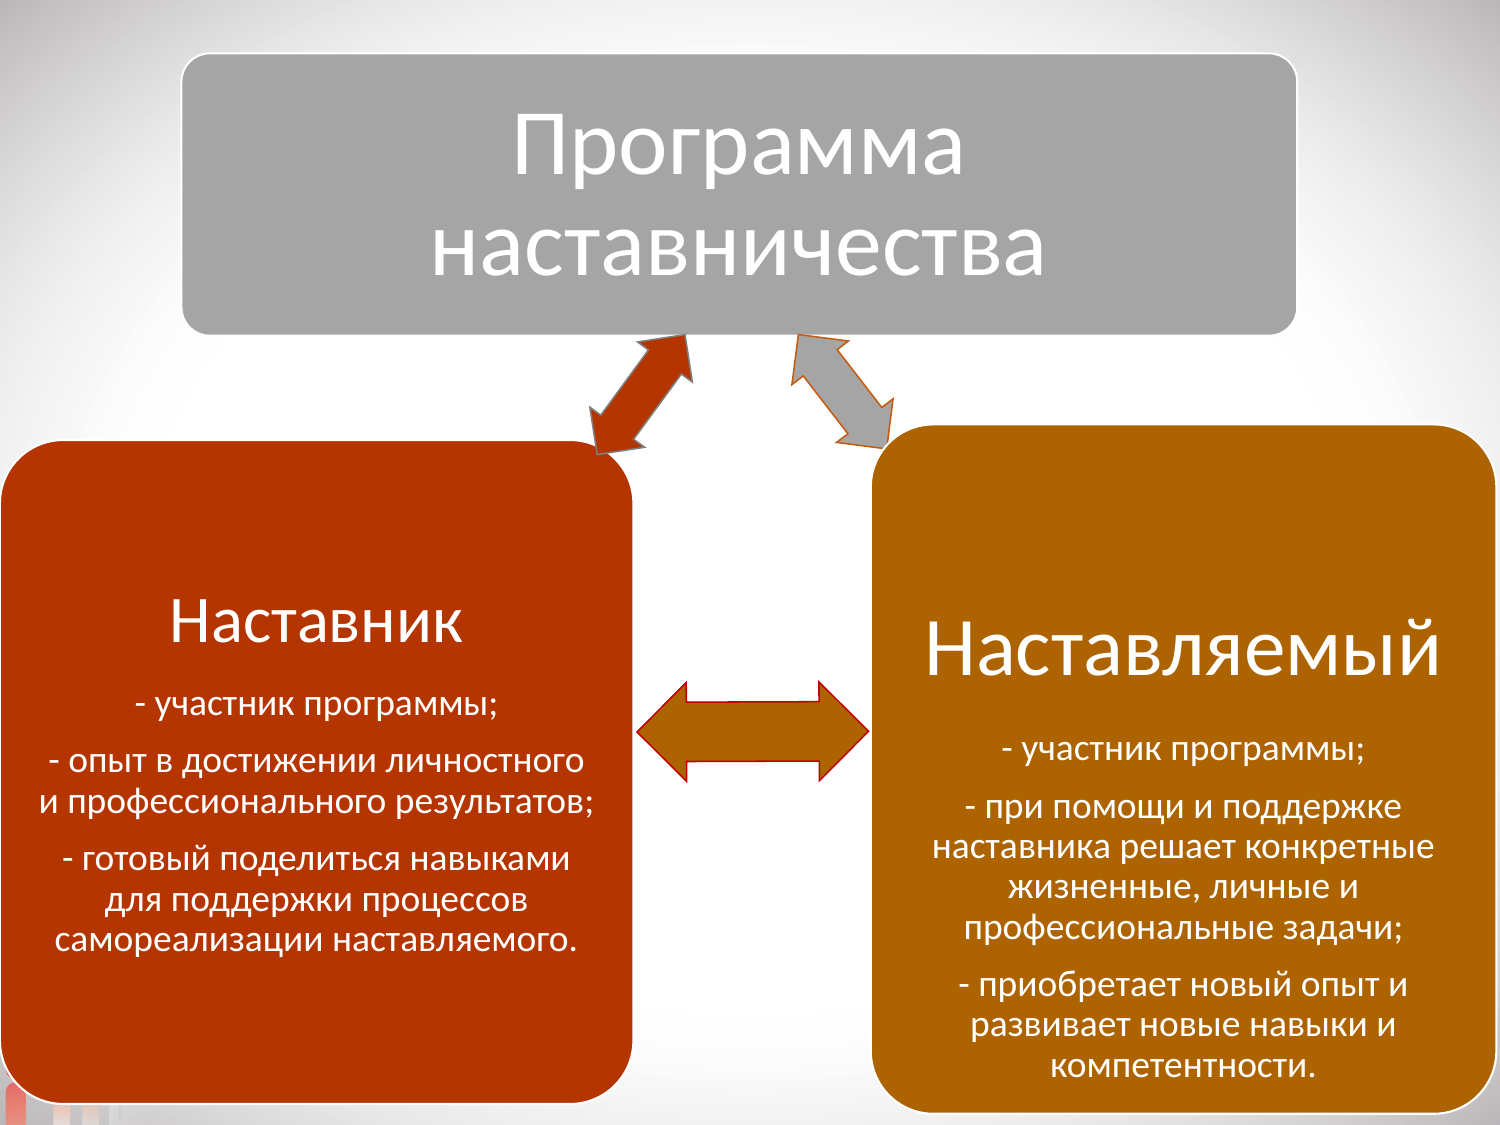

Программа наставничества
Наставляемый
- участник программы;
- при помощи и поддержке наставника решает конкретные жизненные, личные и профессиональные задачи;
- приобретает новый опыт и развивает новые навыки и компетентности.
Наставник
- участник программы;
- опыт в достижении личностного и профессионального результатов;
- готовый поделиться навыками для поддержки процессов самореализации наставляемого.
#